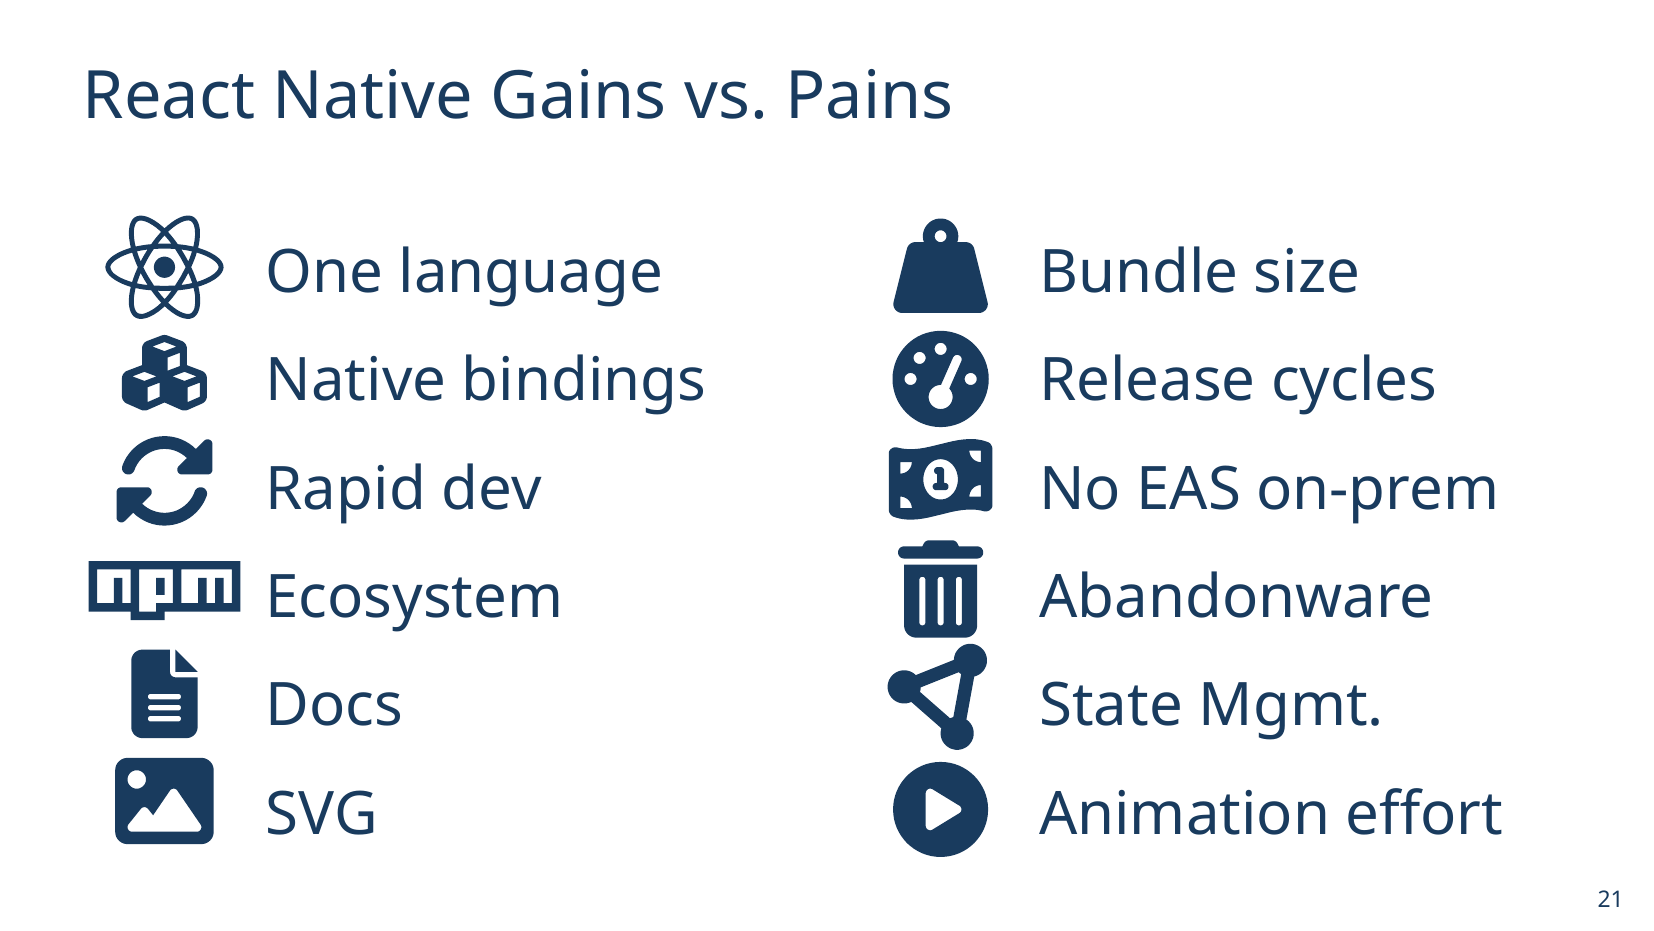

# React Native Gains vs. Pains
One language
Native bindings
Rapid dev
Ecosystem
Docs
SVG
Bundle size
Release cycles
No EAS on-prem
Abandonware
State Mgmt.
Animation effort
21